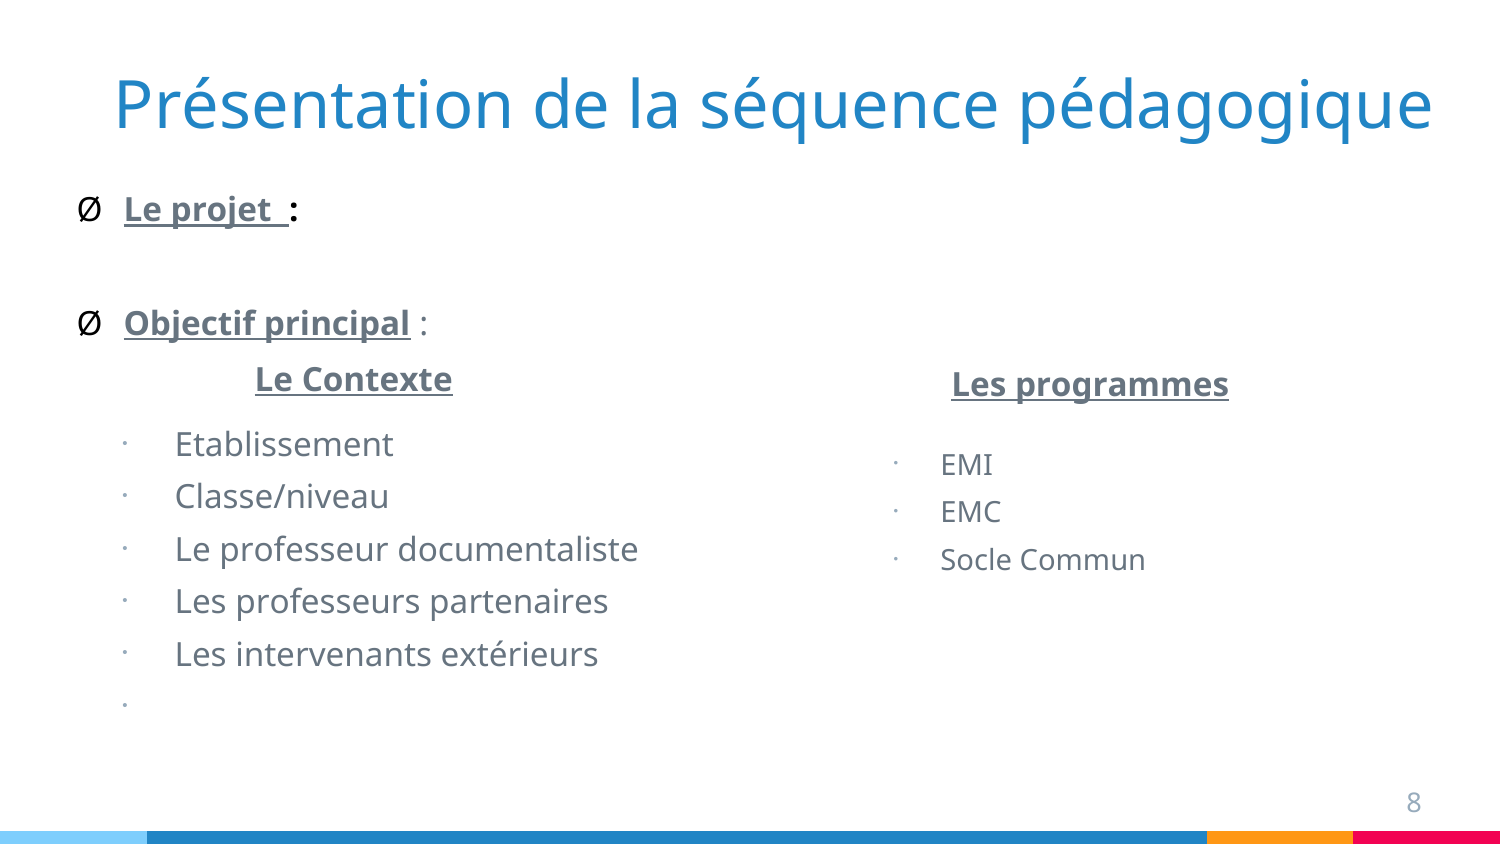

# Présentation de la séquence pédagogique
Le projet :
Objectif principal :
Le Contexte
Les programmes
Etablissement
Classe/niveau
Le professeur documentaliste
Les professeurs partenaires
Les intervenants extérieurs
EMI
EMC
Socle Commun
8